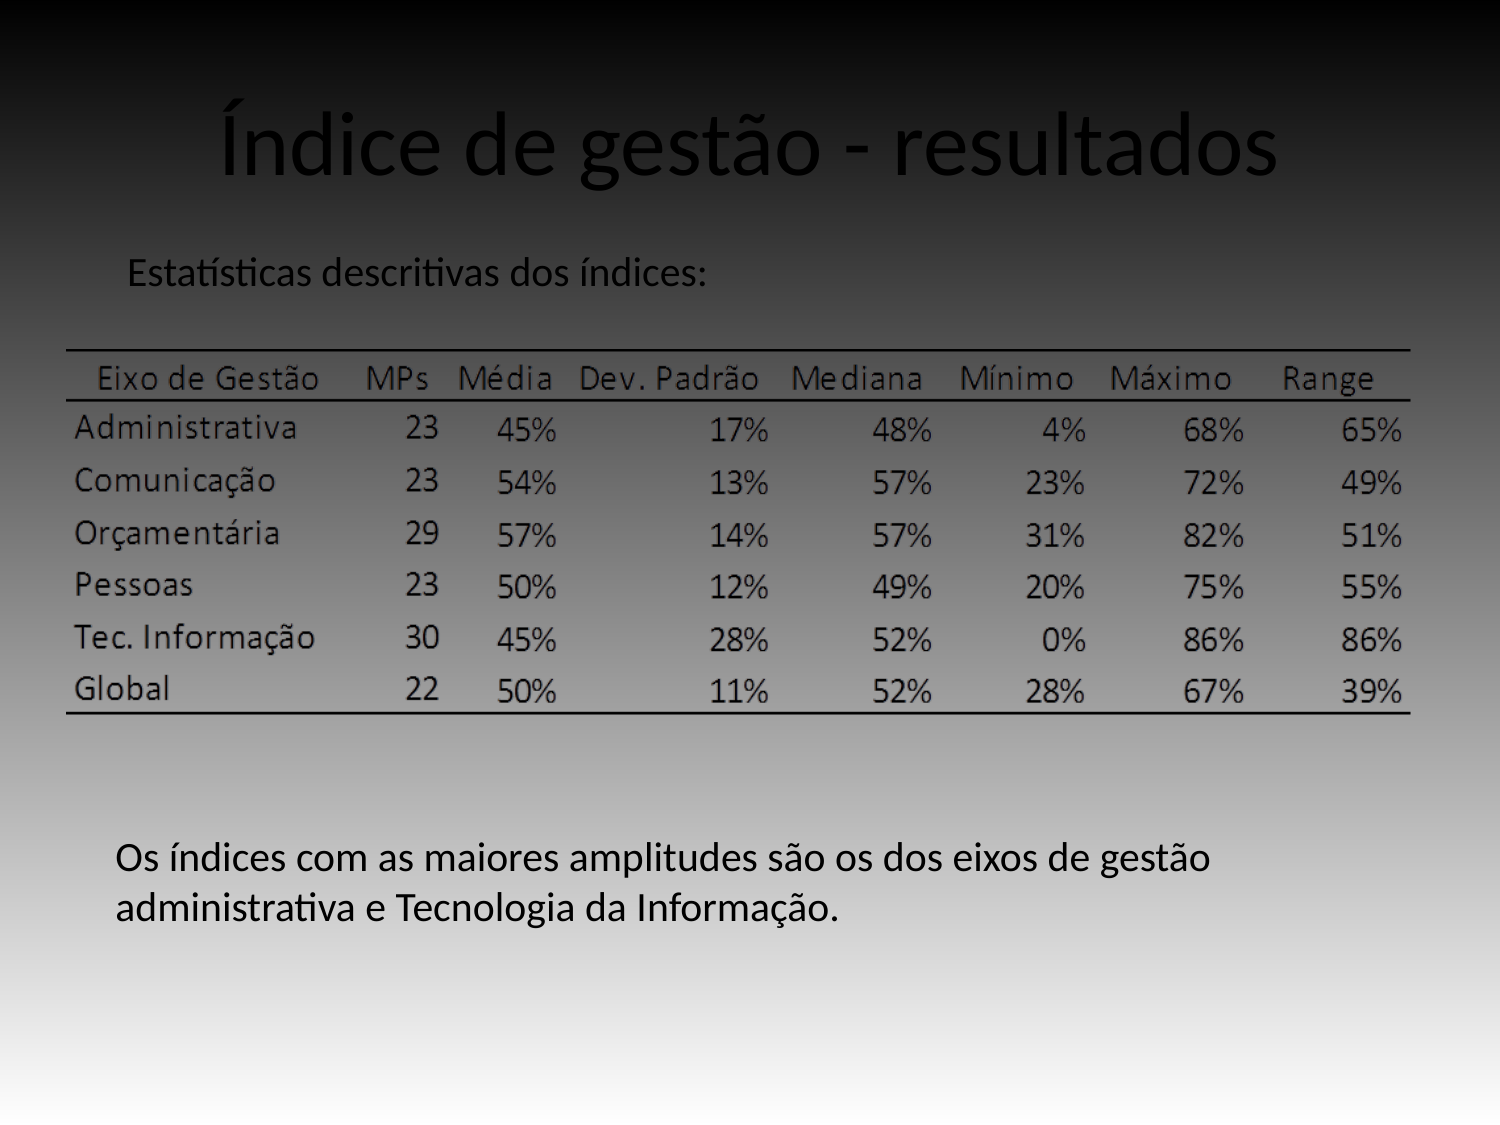

# Índice de gestão - resultados
Estatísticas descritivas dos índices:
Os índices com as maiores amplitudes são os dos eixos de gestão administrativa e Tecnologia da Informação.